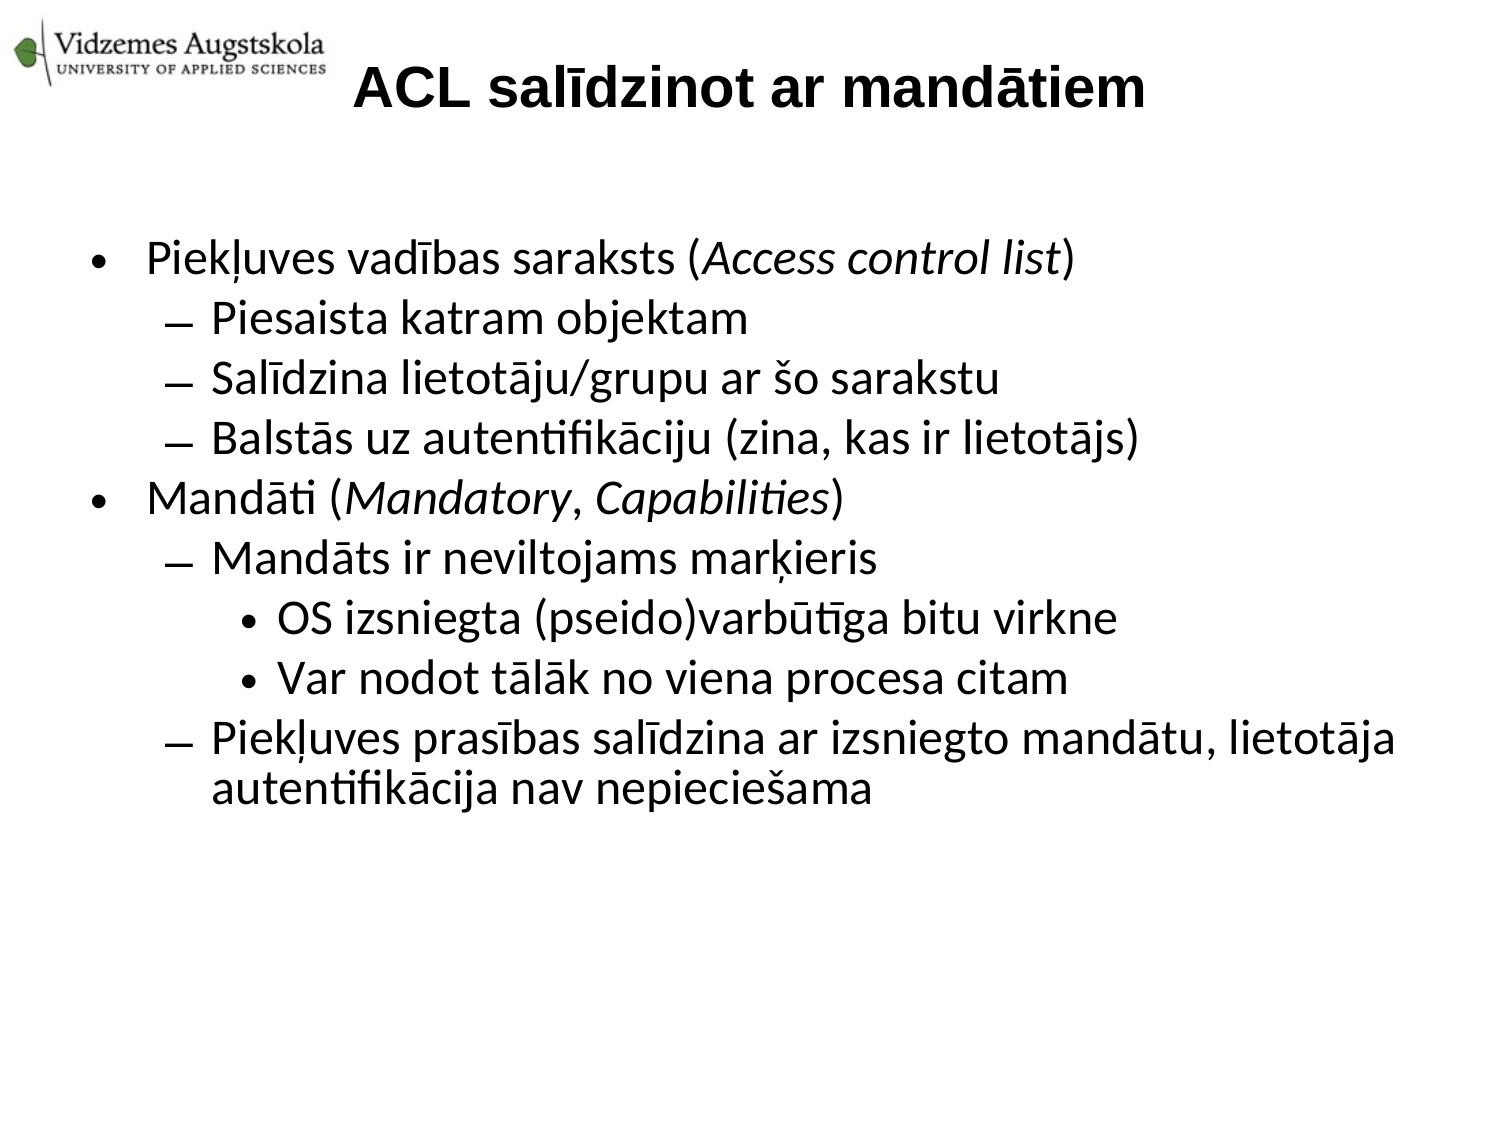

# ACL salīdzinot ar mandātiem
Piekļuves vadības saraksts (Access control list)
Piesaista katram objektam
Salīdzina lietotāju/grupu ar šo sarakstu
Balstās uz autentifikāciju (zina, kas ir lietotājs)
Mandāti (Mandatory, Capabilities)
Mandāts ir neviltojams marķieris
OS izsniegta (pseido)varbūtīga bitu virkne
Var nodot tālāk no viena procesa citam
Piekļuves prasības salīdzina ar izsniegto mandātu, lietotāja autentifikācija nav nepieciešama